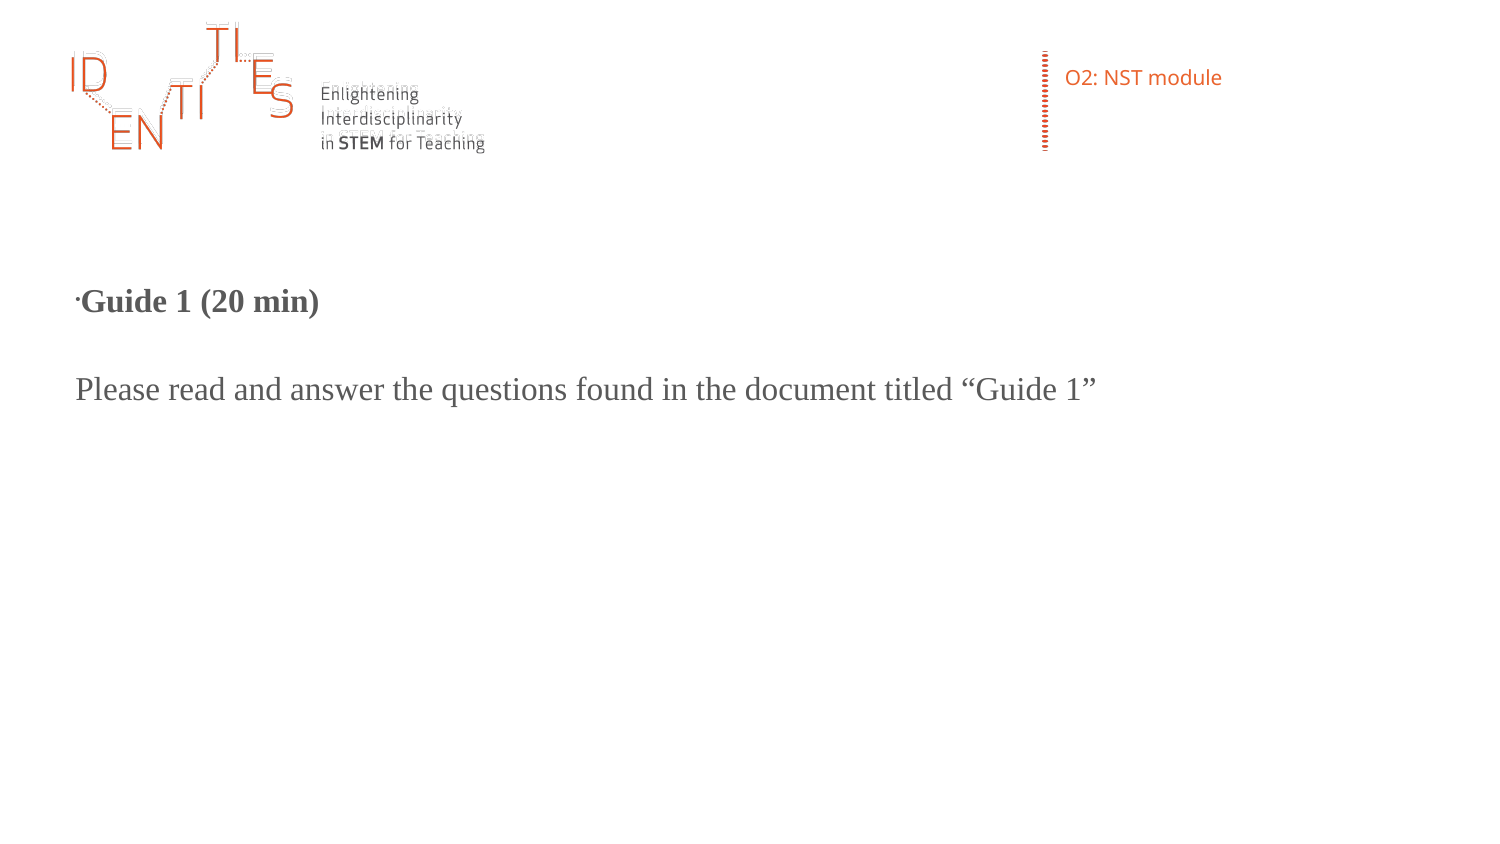

O2: NST module
Guide 1 (20 min)
Please read and answer the questions found in the document titled “Guide 1”